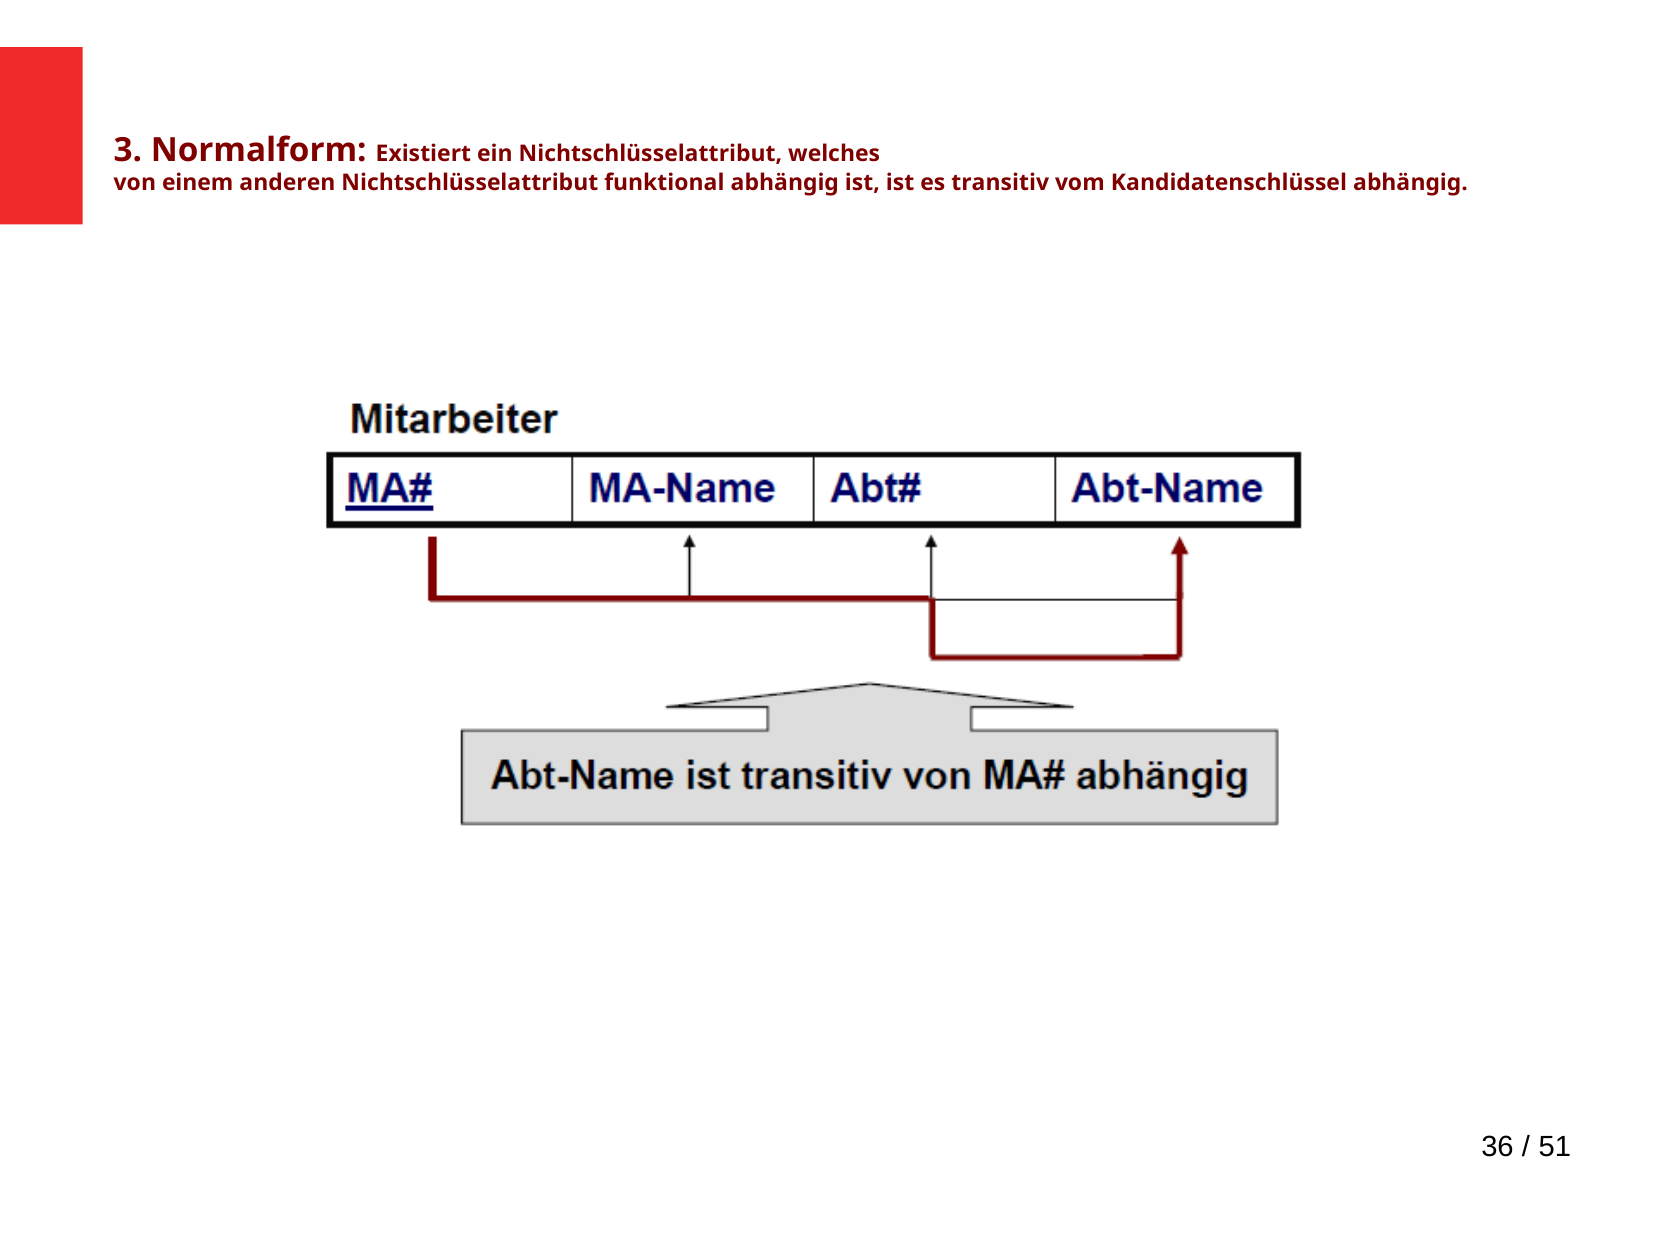

# 3. Normalform: Existiert ein Nichtschlüsselattribut, welches von einem anderen Nichtschlüsselattribut funktional abhängig ist, ist es transitiv vom Kandidatenschlüssel abhängig.
36
© Hochschule Kempten / Prof.Dr.Arthur Kolb
Folie